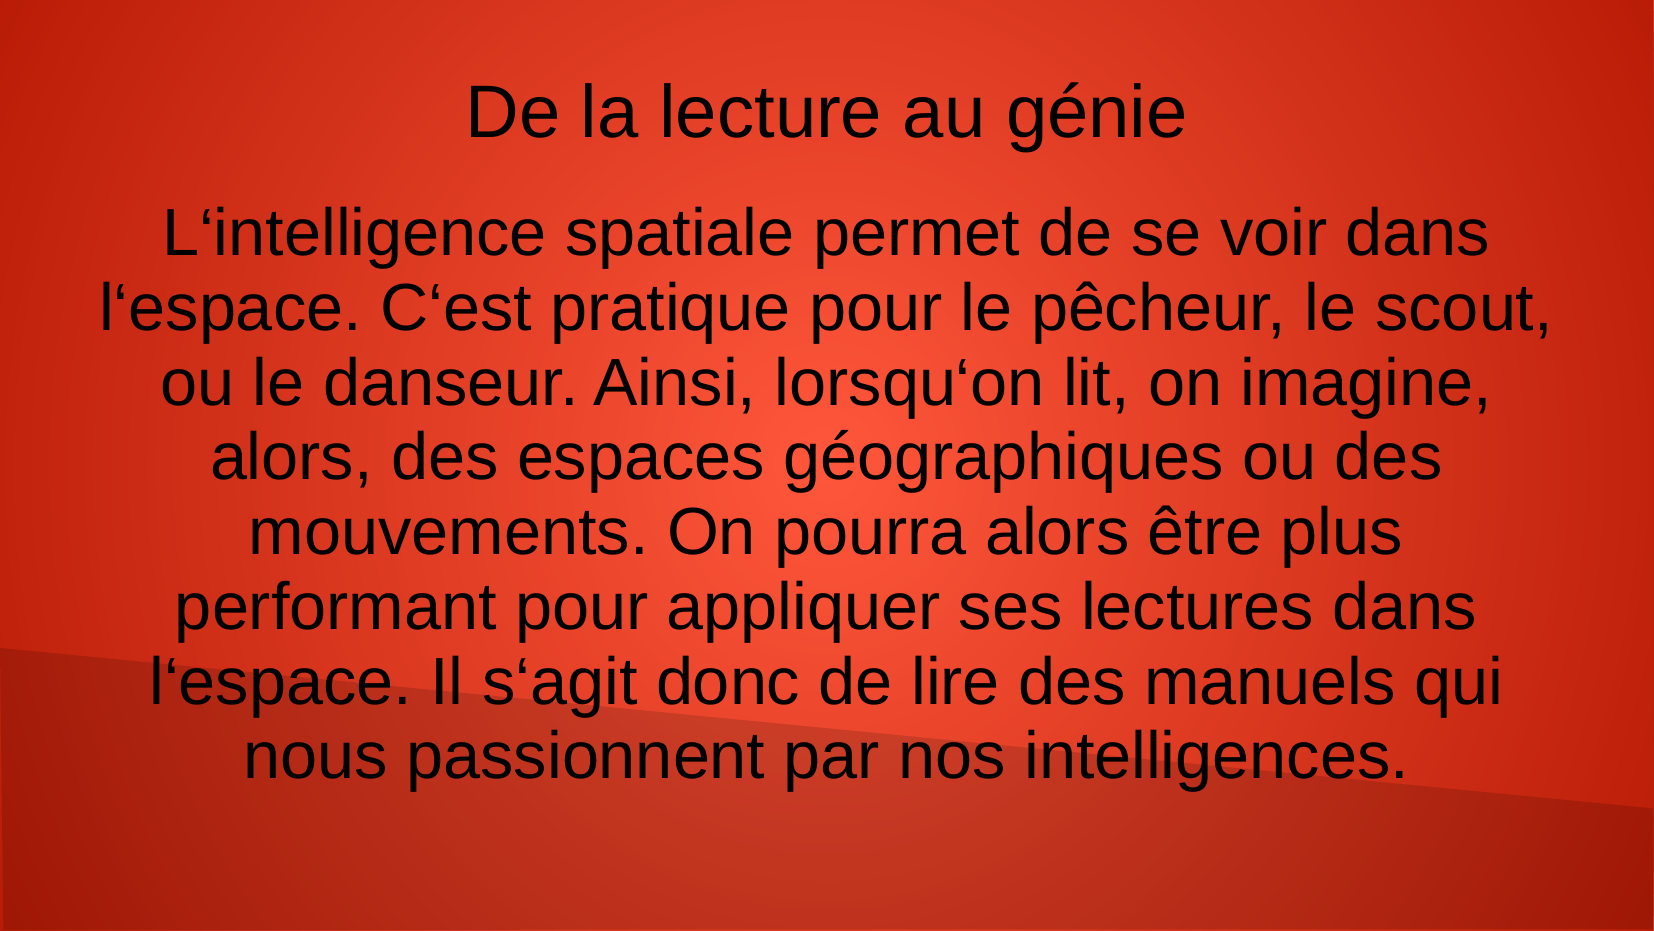

# De la lecture au génie
L‘intelligence spatiale permet de se voir dans l‘espace. C‘est pratique pour le pêcheur, le scout, ou le danseur. Ainsi, lorsqu‘on lit, on imagine, alors, des espaces géographiques ou des mouvements. On pourra alors être plus performant pour appliquer ses lectures dans l‘espace. Il s‘agit donc de lire des manuels qui nous passionnent par nos intelligences.